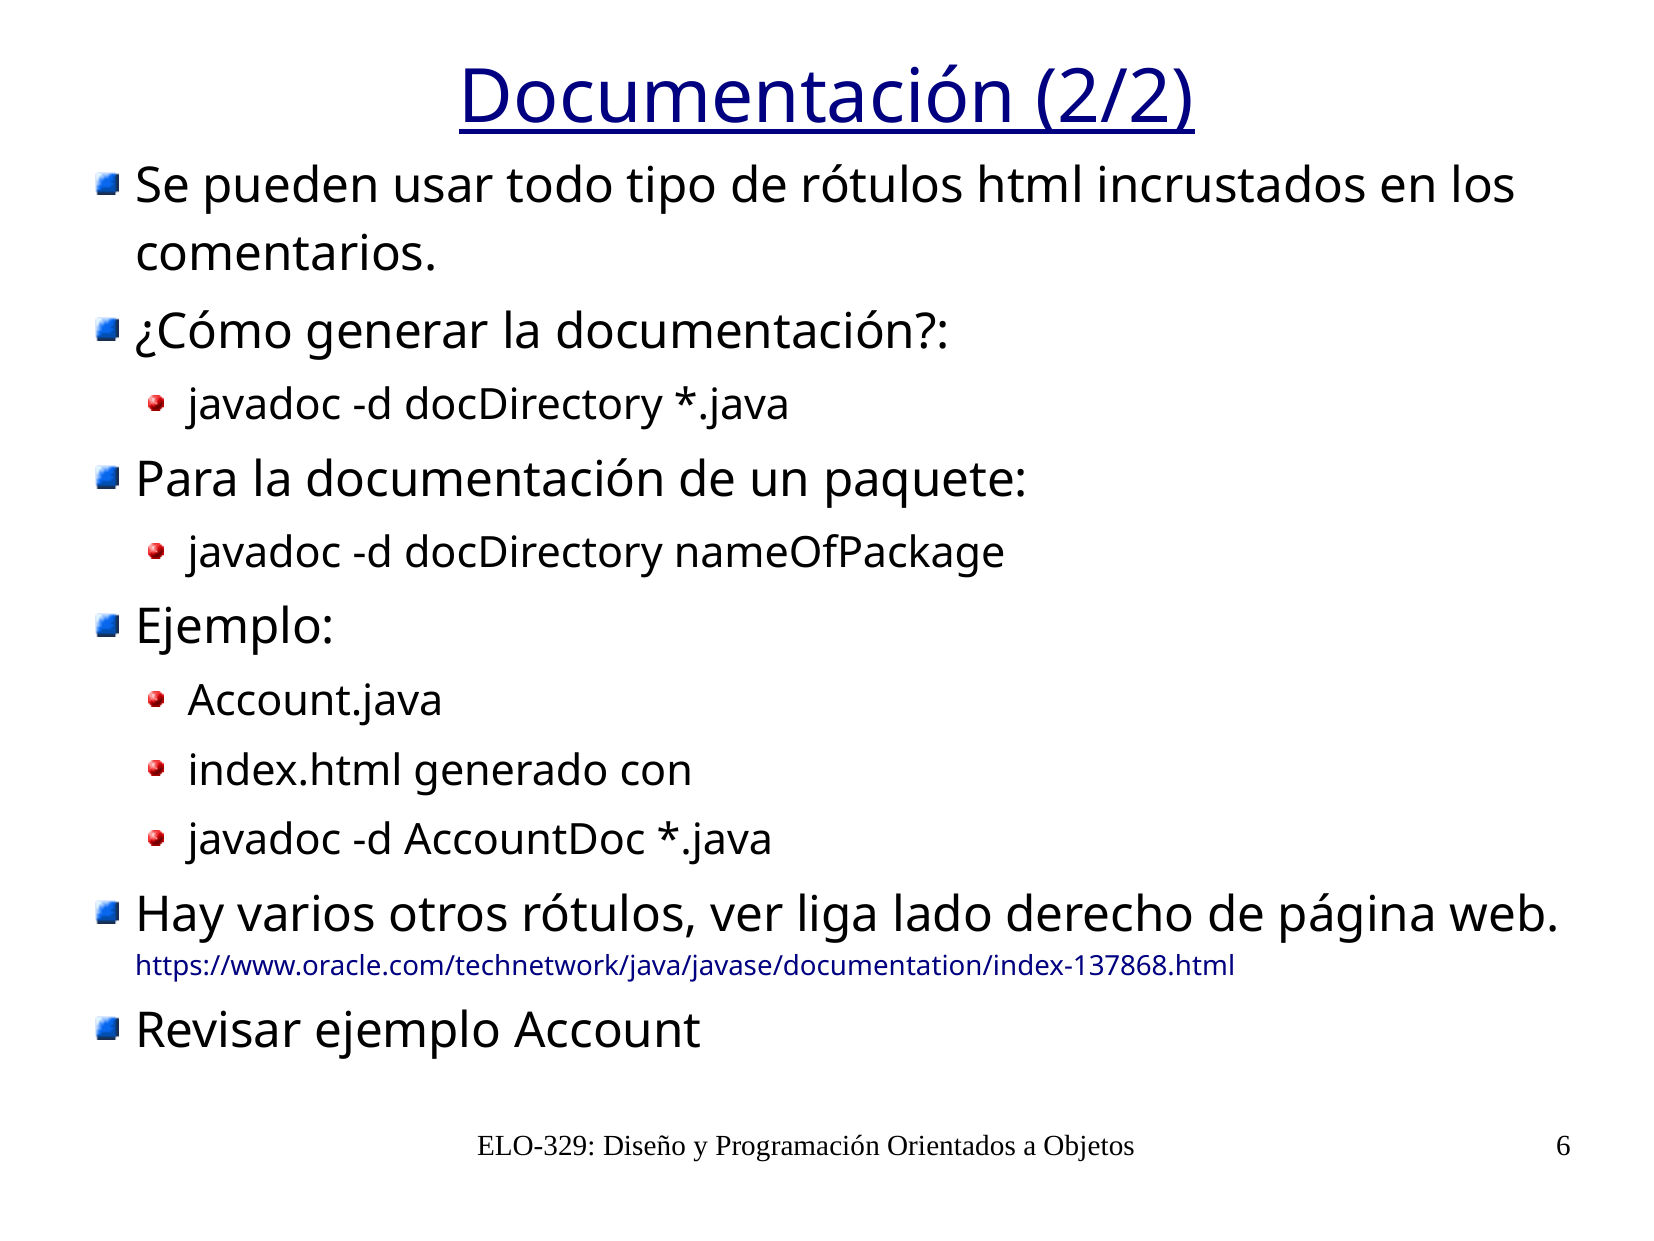

# Documentación (2/2)
Se pueden usar todo tipo de rótulos html incrustados en los comentarios.
¿Cómo generar la documentación?:
javadoc -d docDirectory *.java
Para la documentación de un paquete:
javadoc -d docDirectory nameOfPackage
Ejemplo:
Account.java
index.html generado con
javadoc -d AccountDoc *.java
Hay varios otros rótulos, ver liga lado derecho de página web.
https://www.oracle.com/technetwork/java/javase/documentation/index-137868.html
Revisar ejemplo Account
6